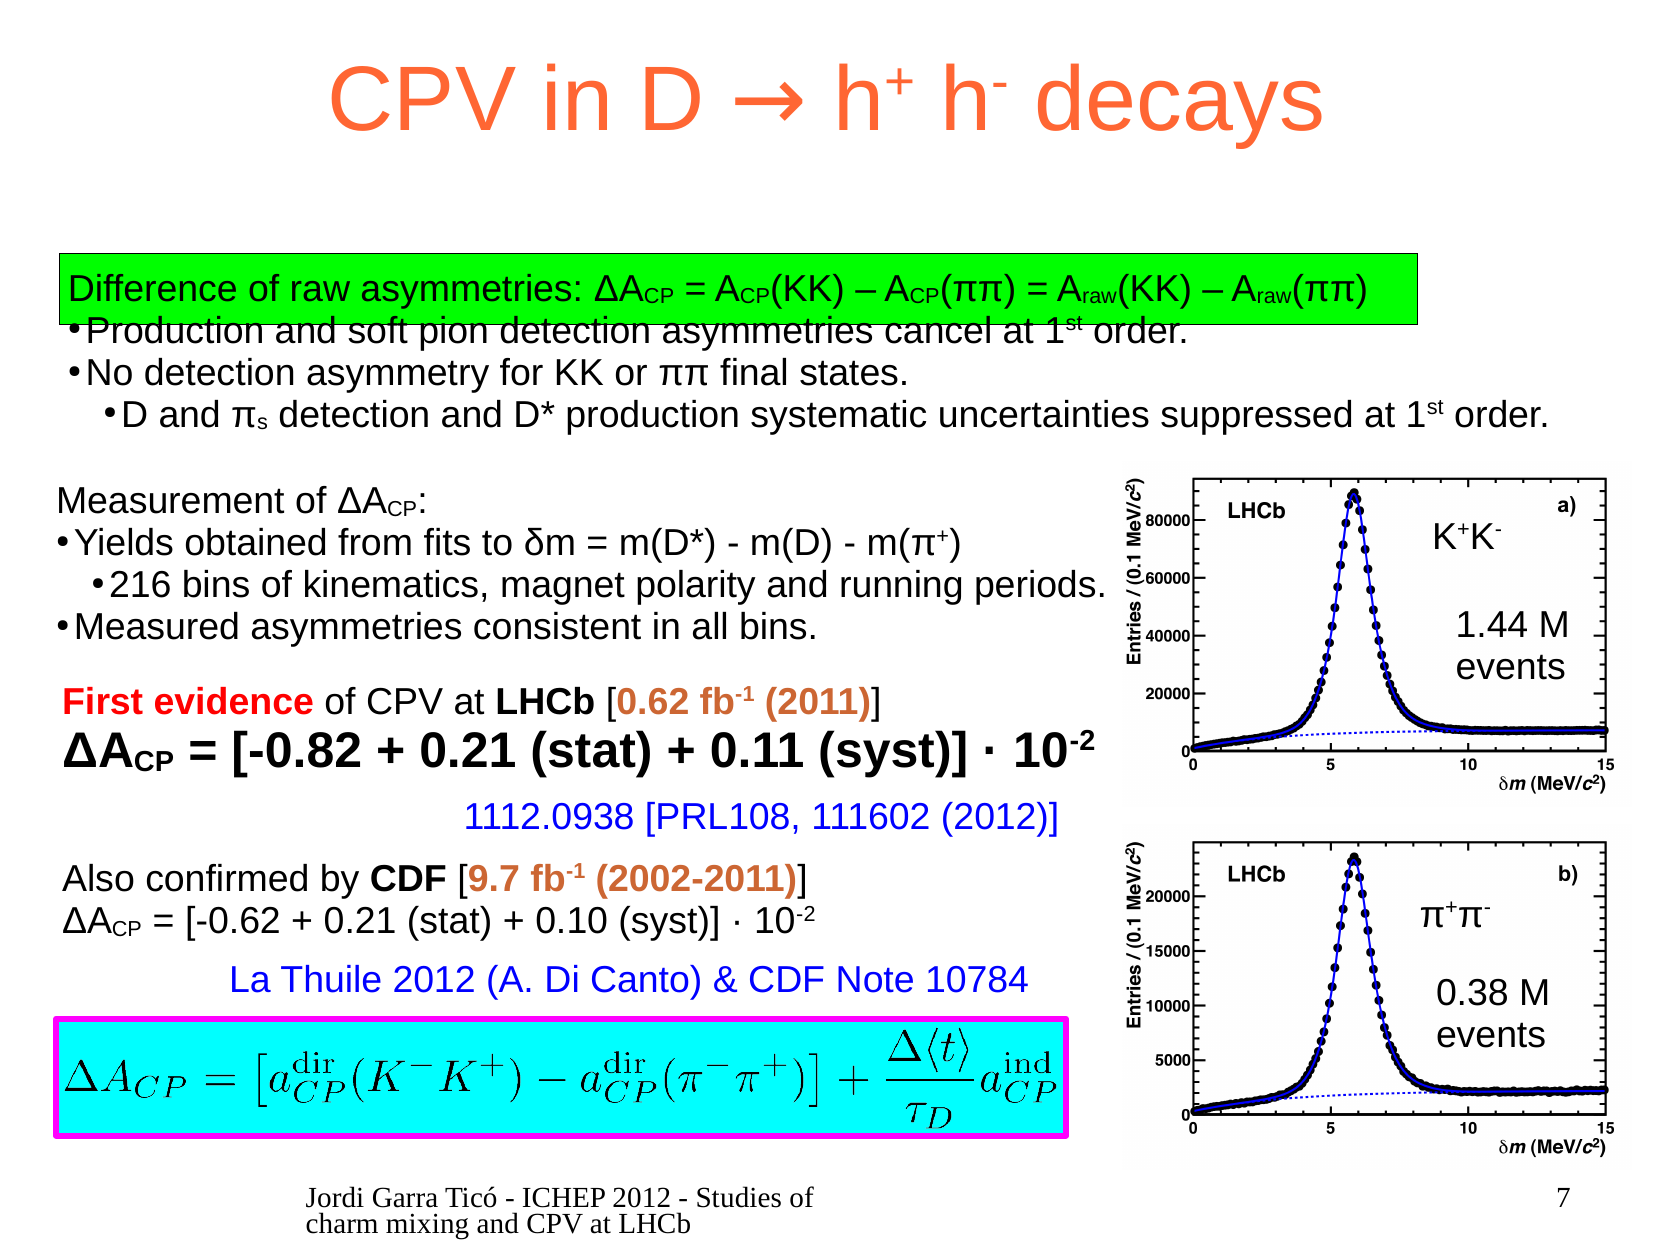

# CPV in D → h+ h- decays
Difference of raw asymmetries: ΔACP = ACP(KK) – ACP(ππ) = Araw(KK) – Araw(ππ)
Production and soft pion detection asymmetries cancel at 1st order.
No detection asymmetry for KK or ππ final states.
D and πs detection and D* production systematic uncertainties suppressed at 1st order.
Measurement of ΔACP:
Yields obtained from fits to δm = m(D*) - m(D) - m(π+)
216 bins of kinematics, magnet polarity and running periods.
Measured asymmetries consistent in all bins.
K+K-
1.44 M
events
First evidence of CPV at LHCb [0.62 fb-1 (2011)]
ΔACP = [-0.82 + 0.21 (stat) + 0.11 (syst)] · 10-2
1112.0938 [PRL108, 111602 (2012)]
Also confirmed by CDF [9.7 fb-1 (2002-2011)]
ΔACP = [-0.62 + 0.21 (stat) + 0.10 (syst)] · 10-2
π+π-
La Thuile 2012 (A. Di Canto) & CDF Note 10784
0.38 M
events
Jordi Garra Ticó - ICHEP 2012 - Studies of charm mixing and CPV at LHCb
7